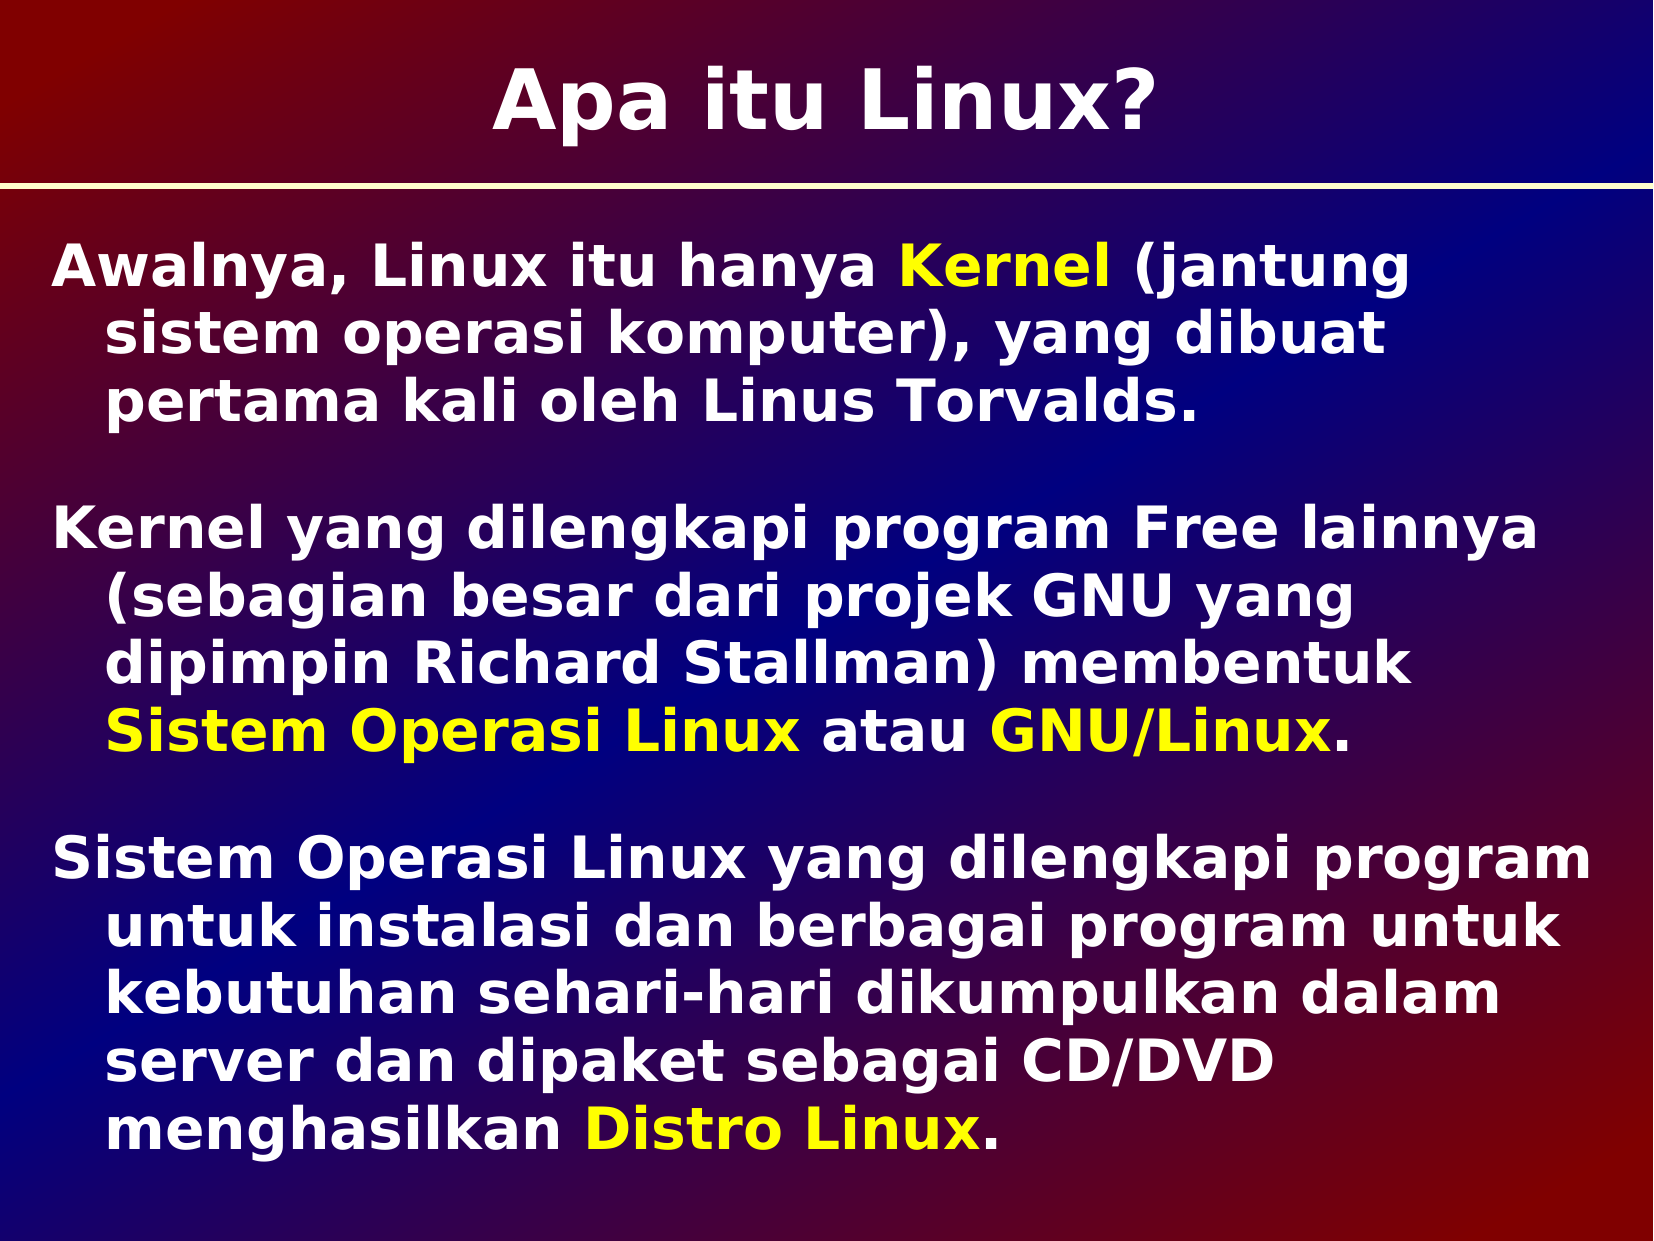

# Apa itu Linux?
Awalnya, Linux itu hanya Kernel (jantung sistem operasi komputer), yang dibuat pertama kali oleh Linus Torvalds.
Kernel yang dilengkapi program Free lainnya (sebagian besar dari projek GNU yang dipimpin Richard Stallman) membentuk Sistem Operasi Linux atau GNU/Linux.
Sistem Operasi Linux yang dilengkapi program untuk instalasi dan berbagai program untuk kebutuhan sehari-hari dikumpulkan dalam server dan dipaket sebagai CD/DVD menghasilkan Distro Linux.